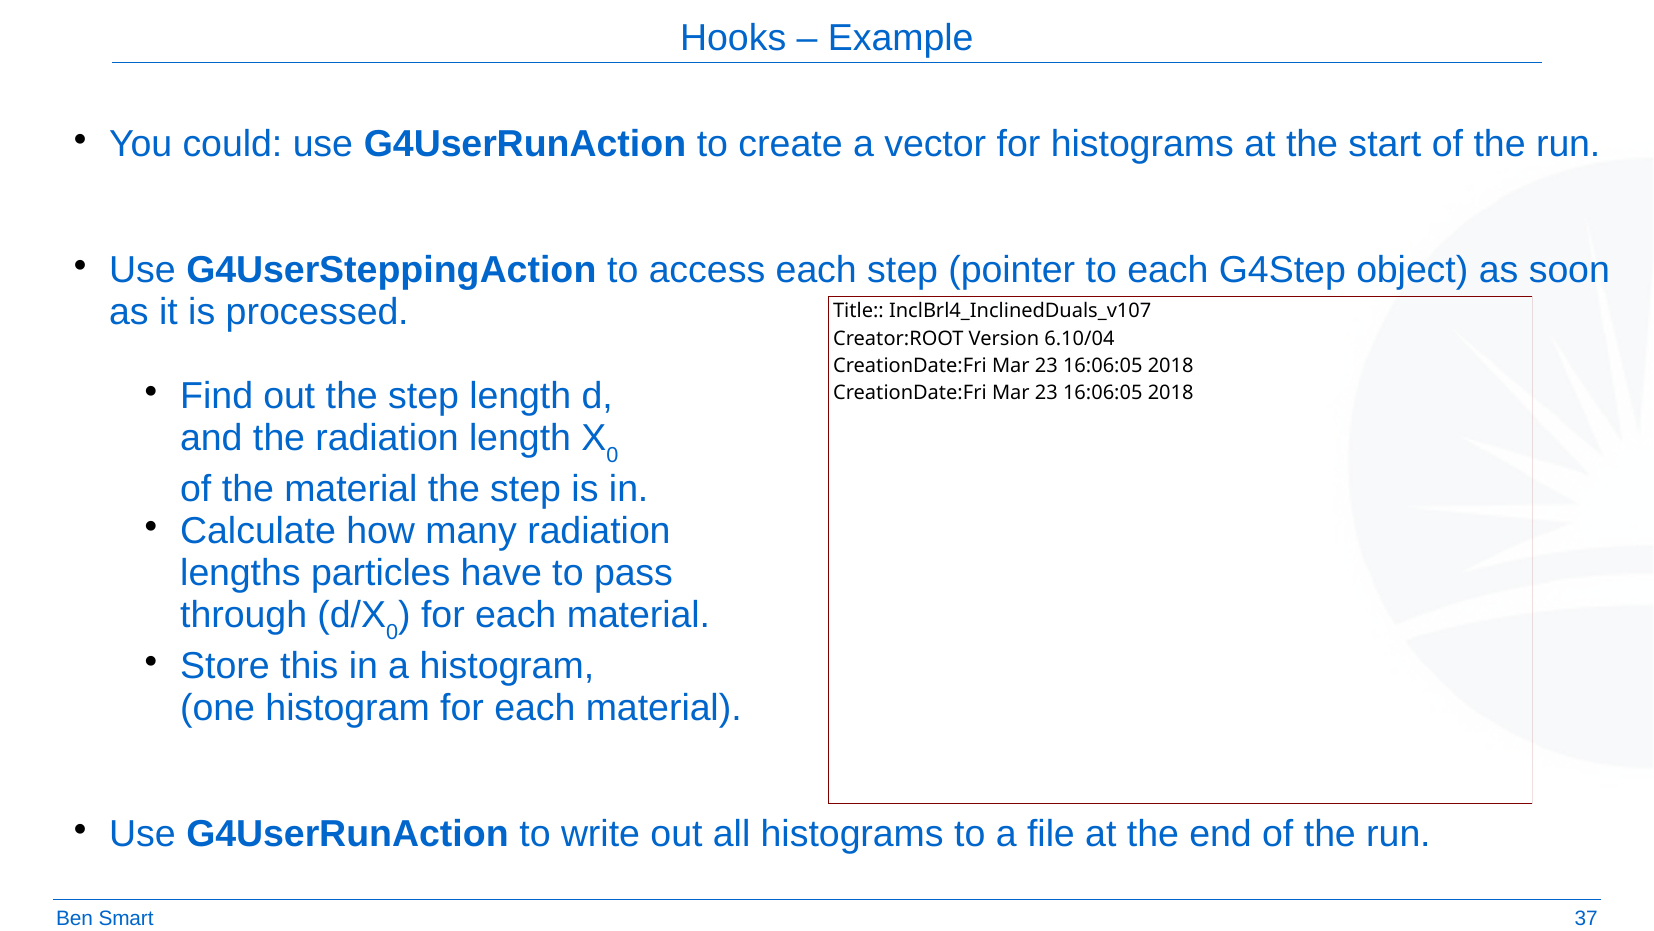

Hooks – Example
You could: use G4UserRunAction to create a vector for histograms at the start of the run.
Use G4UserSteppingAction to access each step (pointer to each G4Step object) as soon as it is processed.
Find out the step length d,
and the radiation length X0
of the material the step is in.
Calculate how many radiation
lengths particles have to pass
through (d/X0) for each material.
Store this in a histogram,
(one histogram for each material).
Use G4UserRunAction to write out all histograms to a file at the end of the run.
Ben Smart